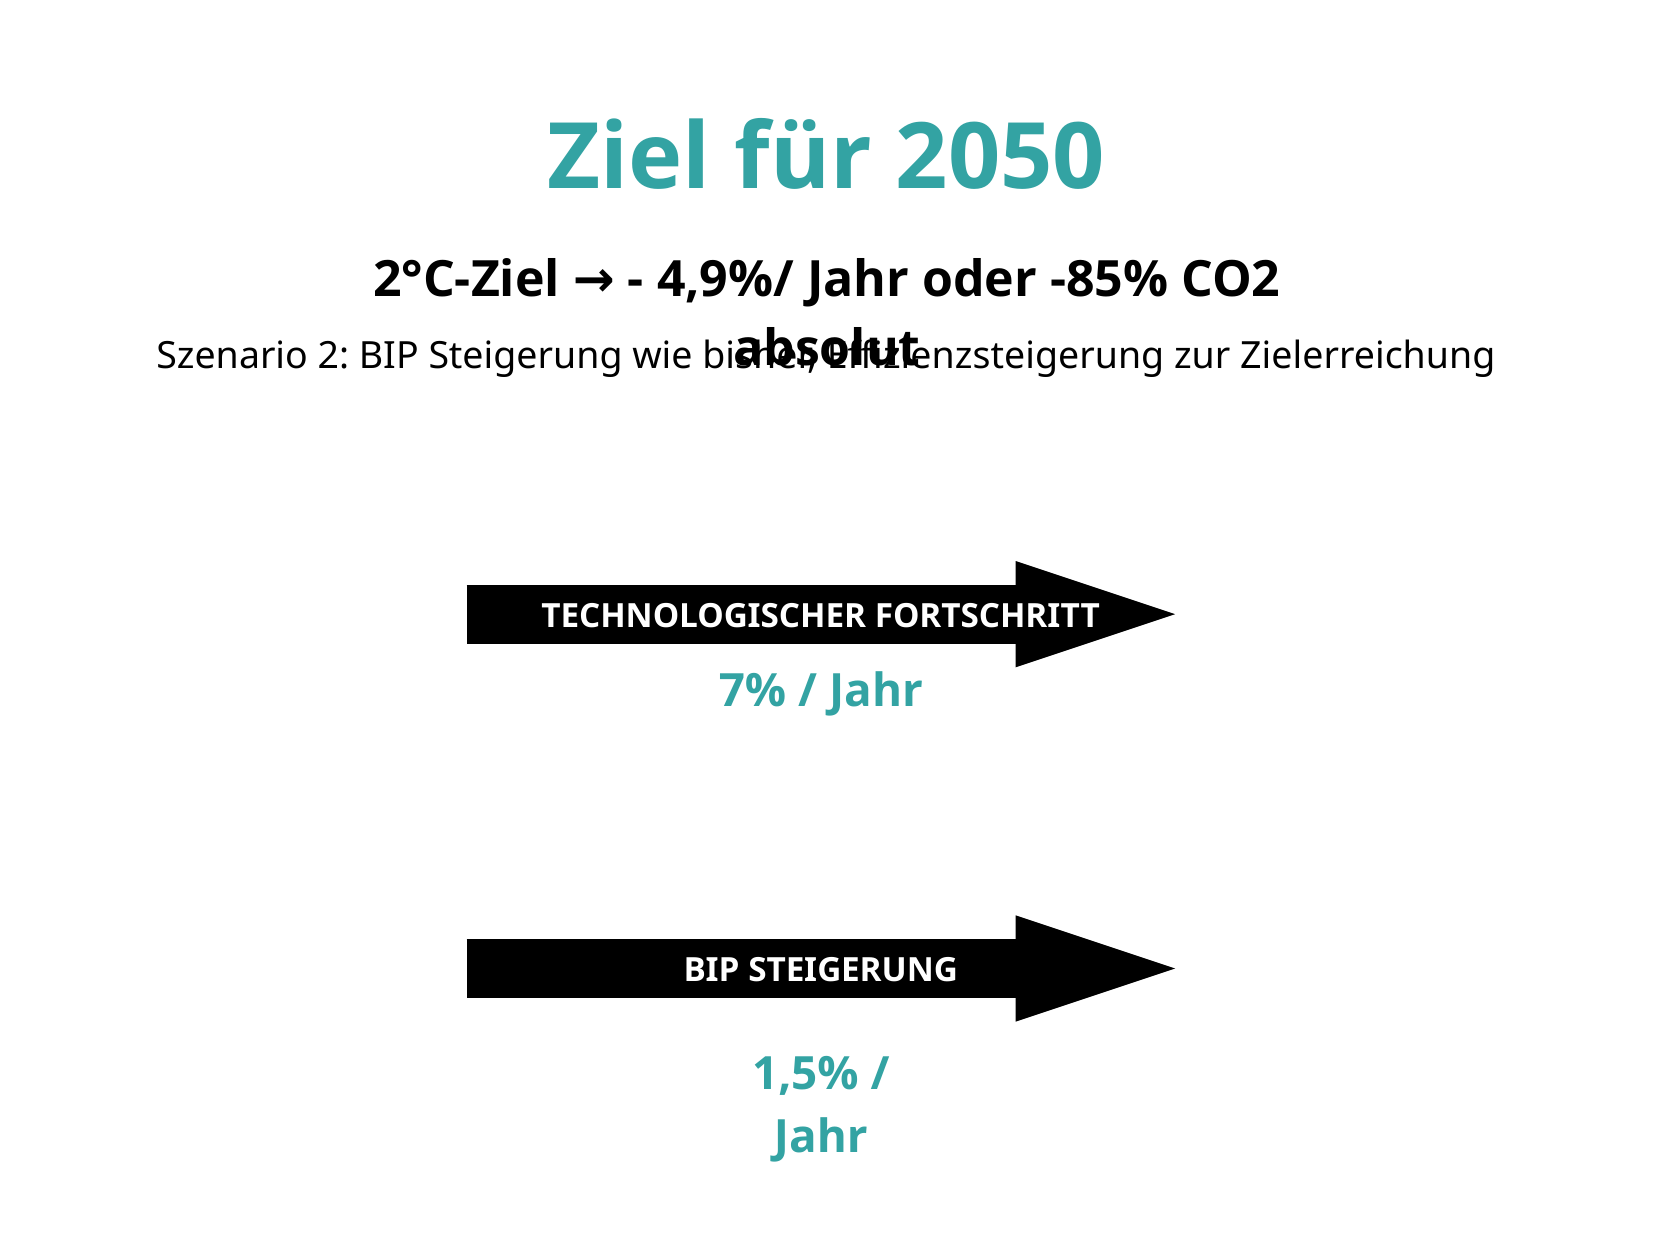

# Ziel für 2050
2°C-Ziel → - 4,9%/ Jahr oder -85% CO2 absolut
Szenario 2: BIP Steigerung wie bisher, Effizienzsteigerung zur Zielerreichung
TECHNOLOGISCHER FORTSCHRITT
7% / Jahr
BIP STEIGERUNG
1,5% / Jahr